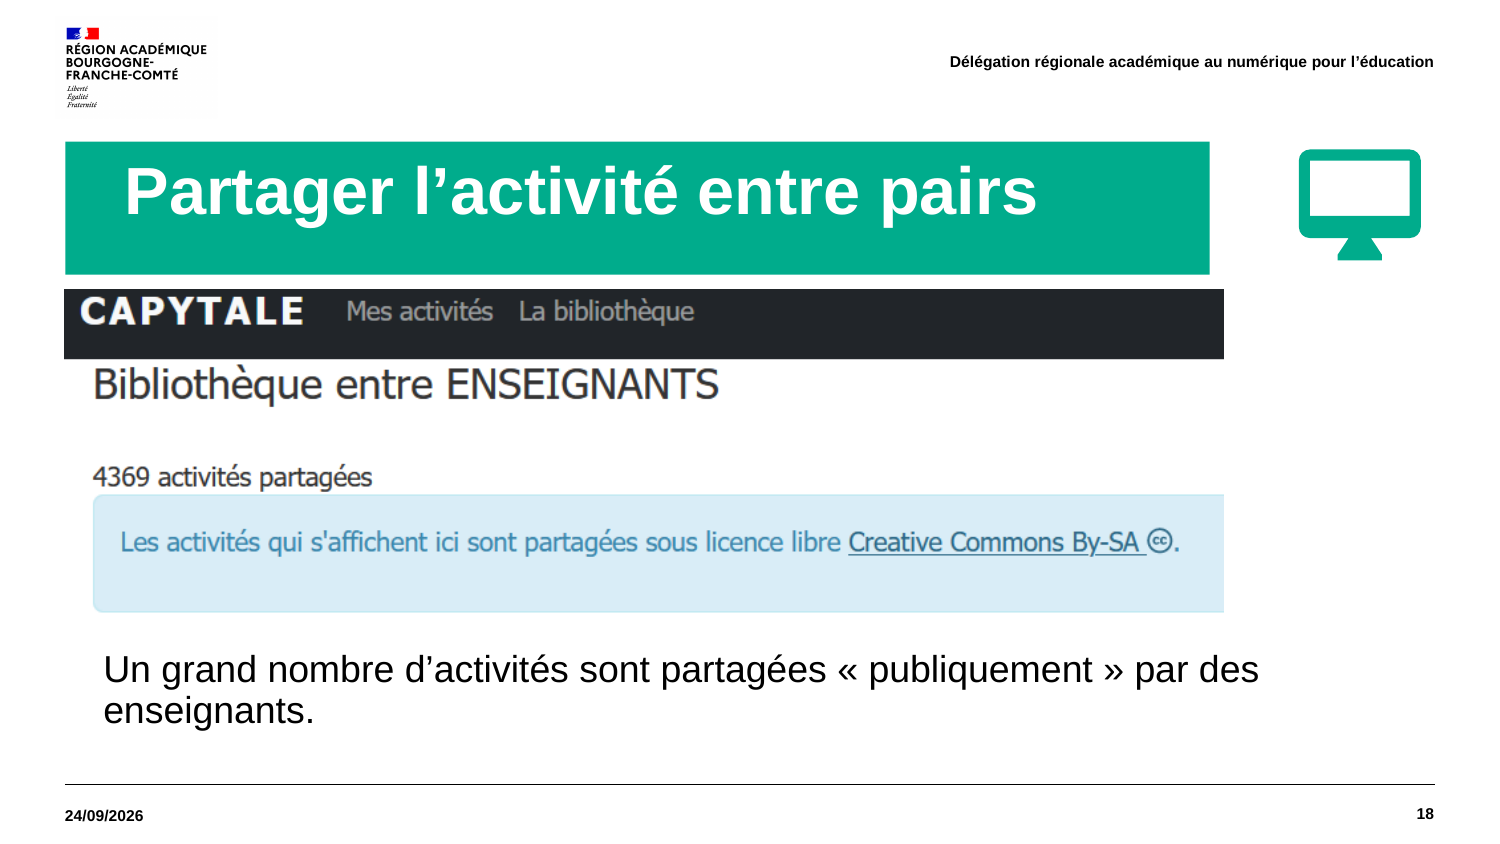

Délégation régionale académique au numérique pour l’éducation
Partager l’activité entre pairs
Un grand nombre d’activités sont partagées « publiquement » par des enseignants.